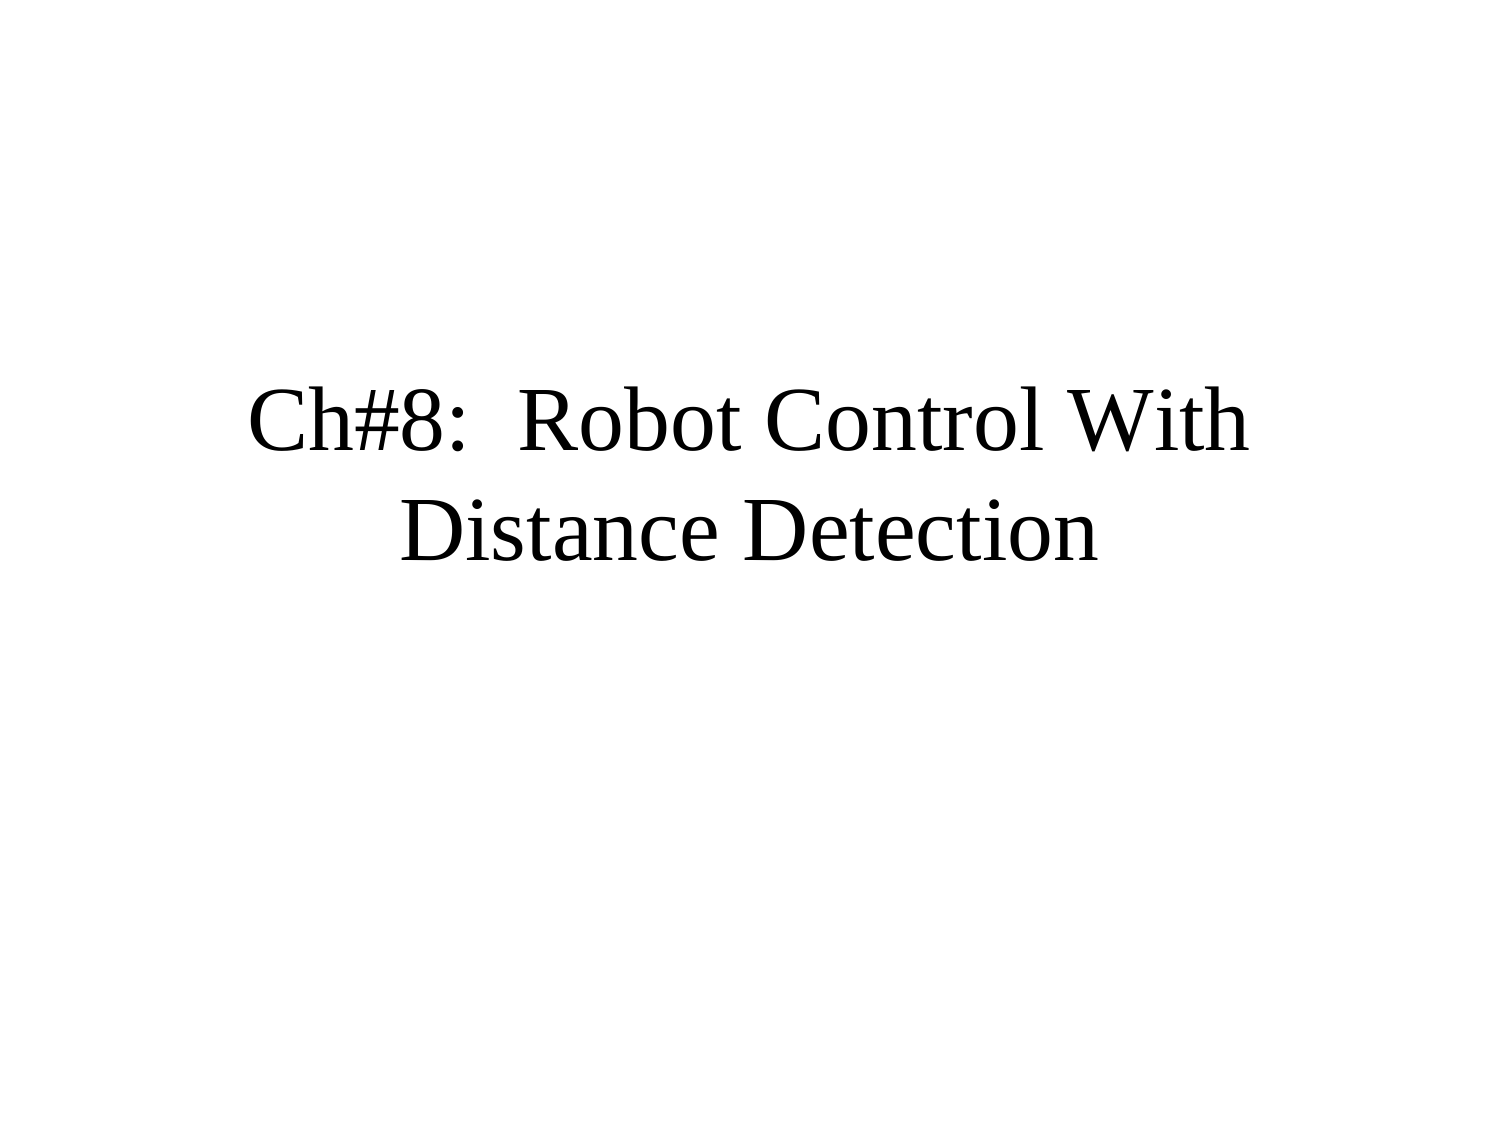

# Ch#8: Robot Control With Distance Detection